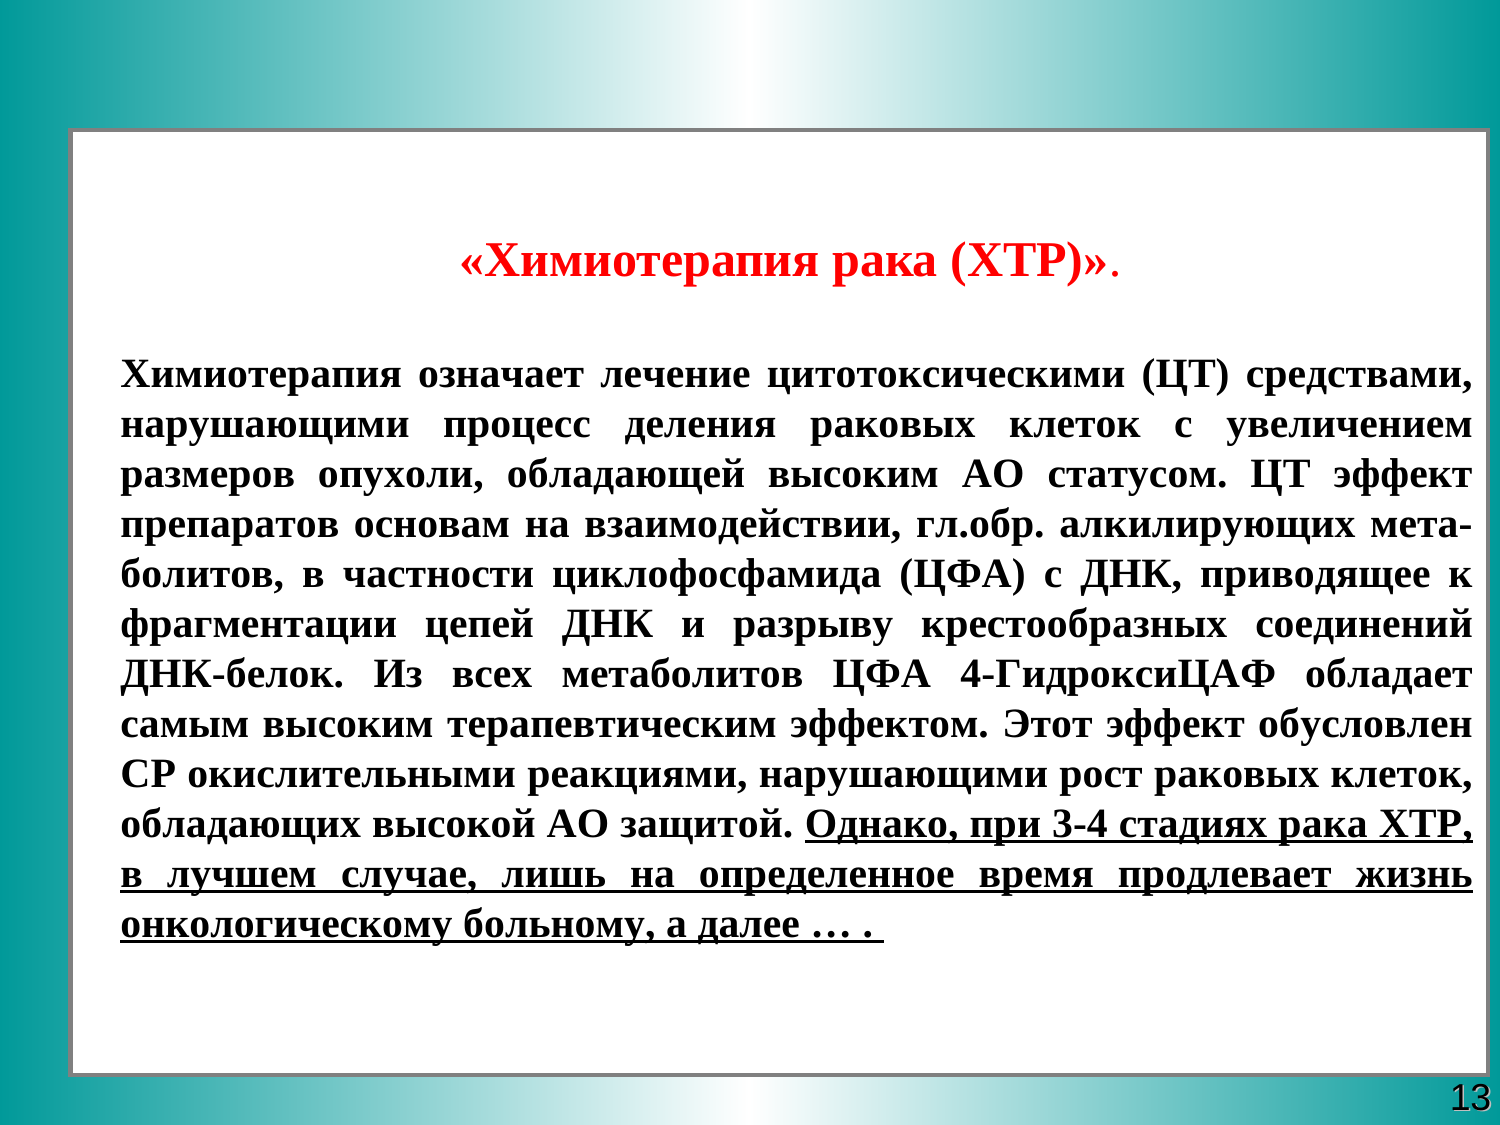

«Химиотерапия рака (ХТР)».
Химиотерапия означает лечение цитотоксическими (ЦТ) средствами, нарушающими процесс деления раковых клеток с увеличением размеров опухоли, обладающей высоким АО статусом. ЦТ эффект препаратов основам на взаимодействии, гл.обр. алкилирующих мета-болитов, в частности циклофосфамида (ЦФА) с ДНК, приводящее к фрагментации цепей ДНК и разрыву крестообразных соединений ДНК-белок. Из всех метаболитов ЦФА 4-ГидроксиЦАФ обладает самым высоким терапевтическим эффектом. Этот эффект обусловлен СР окислительными реакциями, нарушающими рост раковых клеток, обладающих высокой АО защитой. Однако, при 3-4 стадиях рака ХТР, в лучшем случае, лишь на определенное время продлевает жизнь онкологическому больному, а далее … .
#